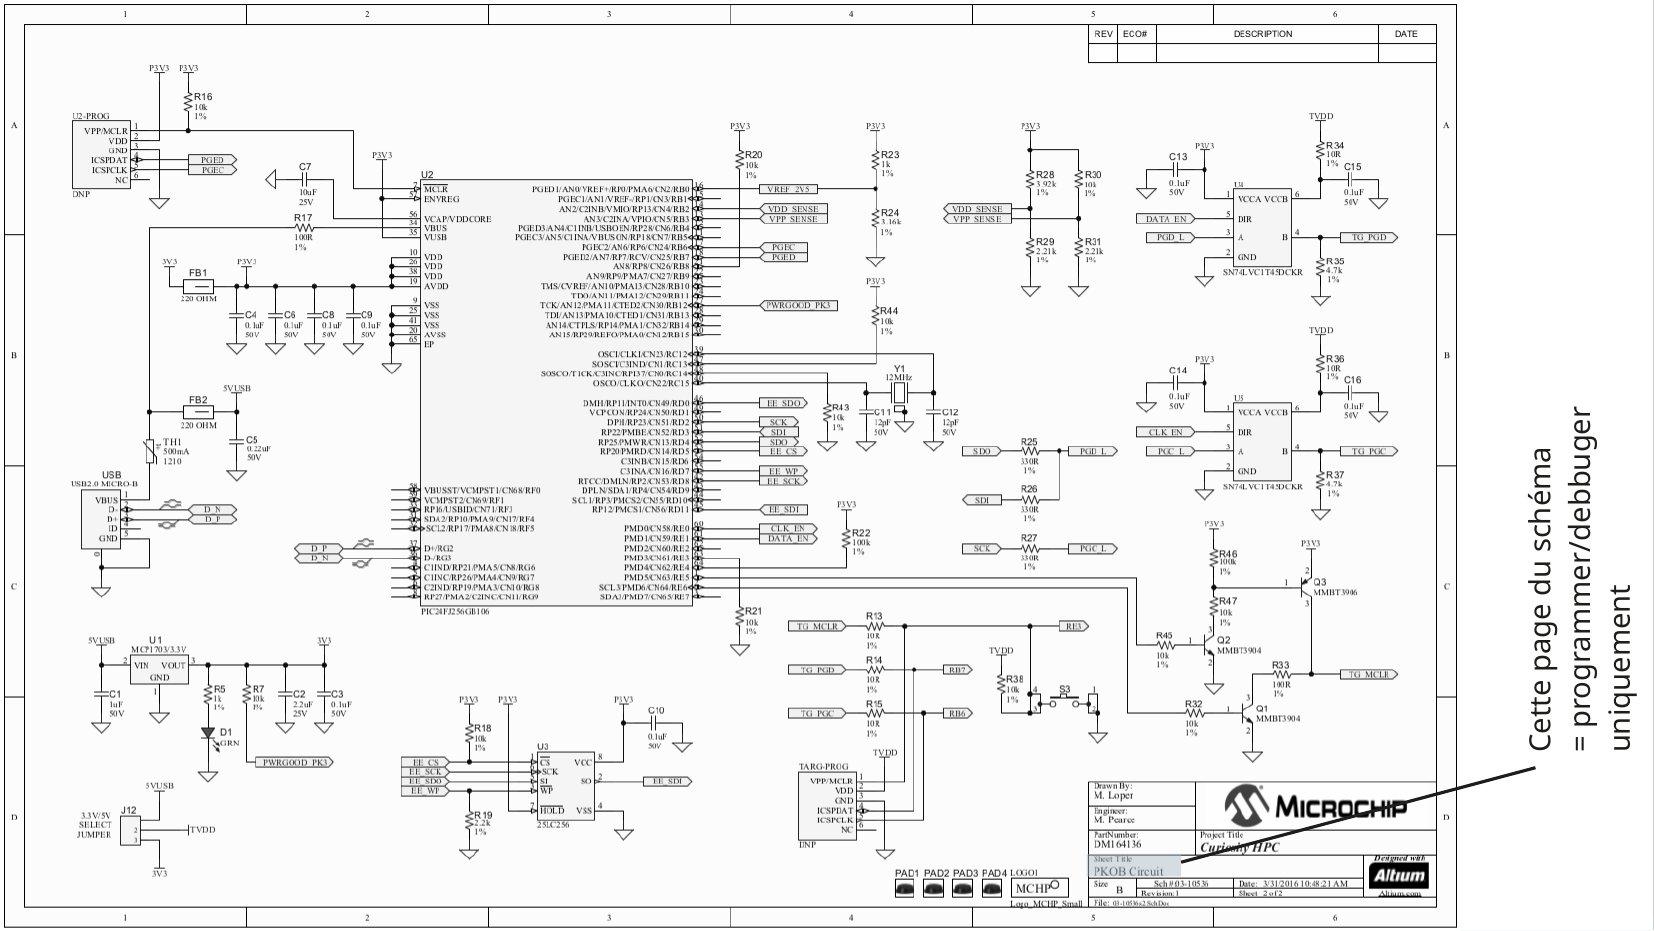

Cette page du schéma
= programmer/debbuger uniquement